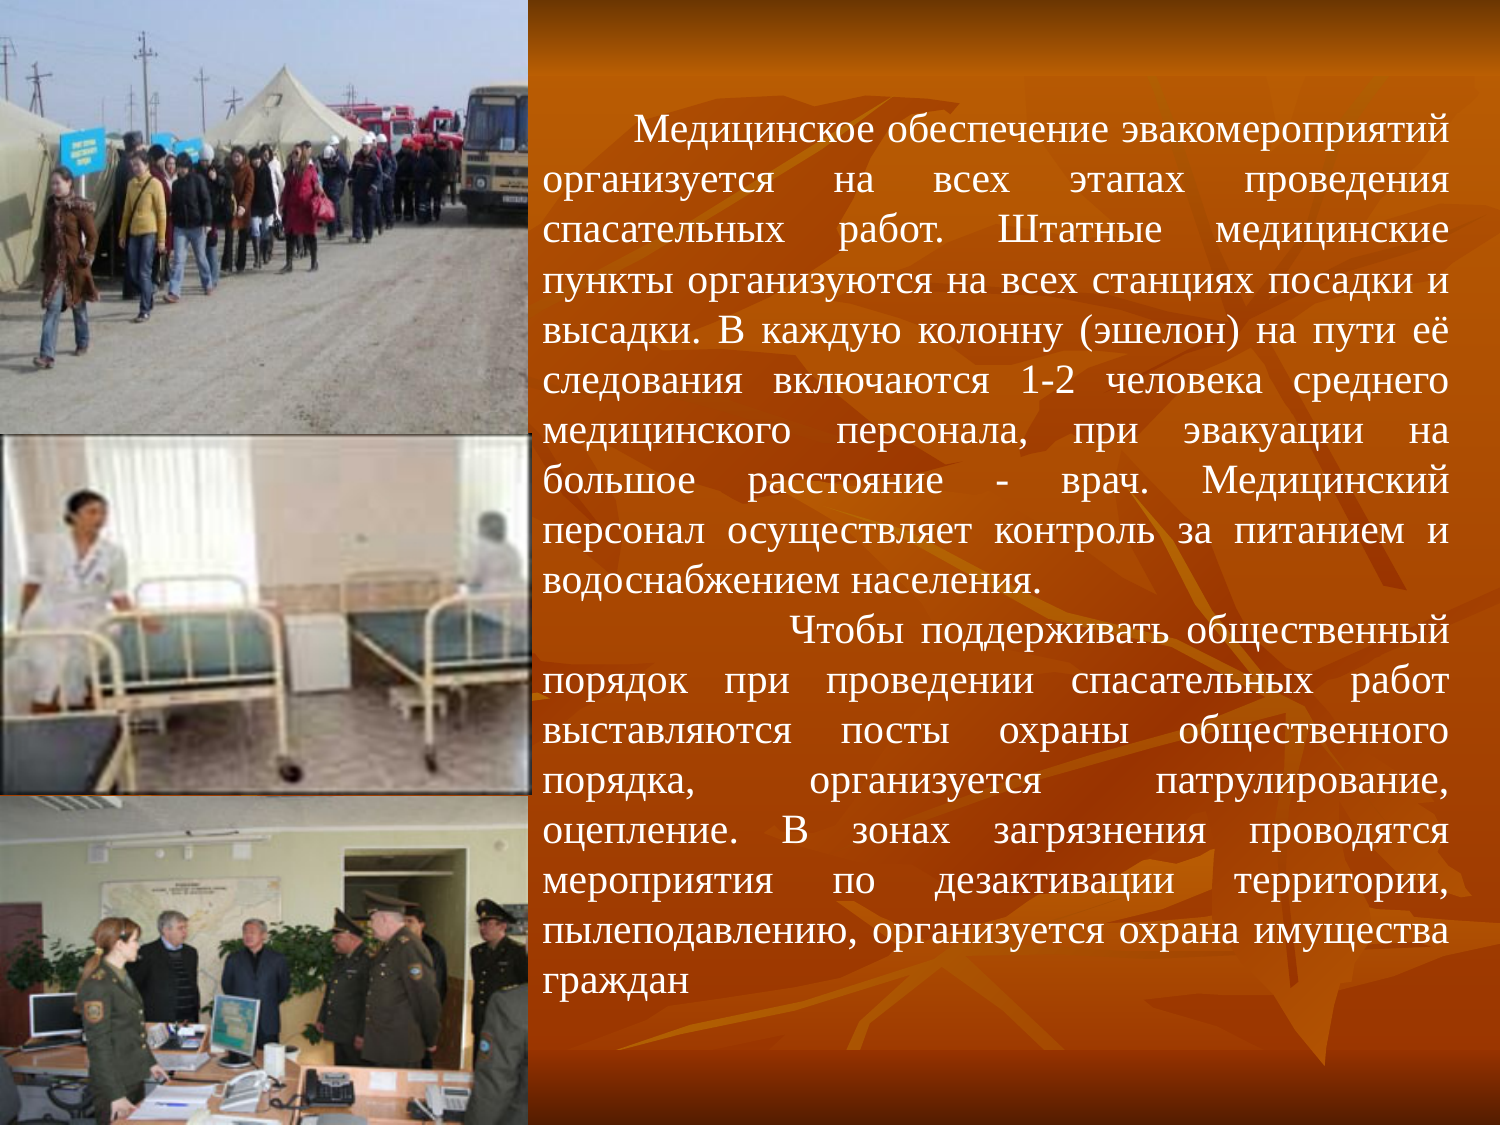

Медицинское обеспечение эвакомероприятий организуется на всех этапах проведения спасательных работ. Штатные медицинские пункты организуются на всех станциях посадки и высадки. В каждую колонну (эшелон) на пути её следования включаются 1-2 человека среднего медицинского персонала, при эвакуации на большое расстояние - врач. Медицинский персонал осуществляет контроль за питанием и водоснабжением населения.
 Чтобы поддерживать общественный порядок при проведении спасательных работ выставляются посты охраны общественного порядка, организуется патрулирование, оцепление. В зонах загрязнения проводятся мероприятия по дезактивации территории, пылеподавлению, организуется охрана имущества граждан